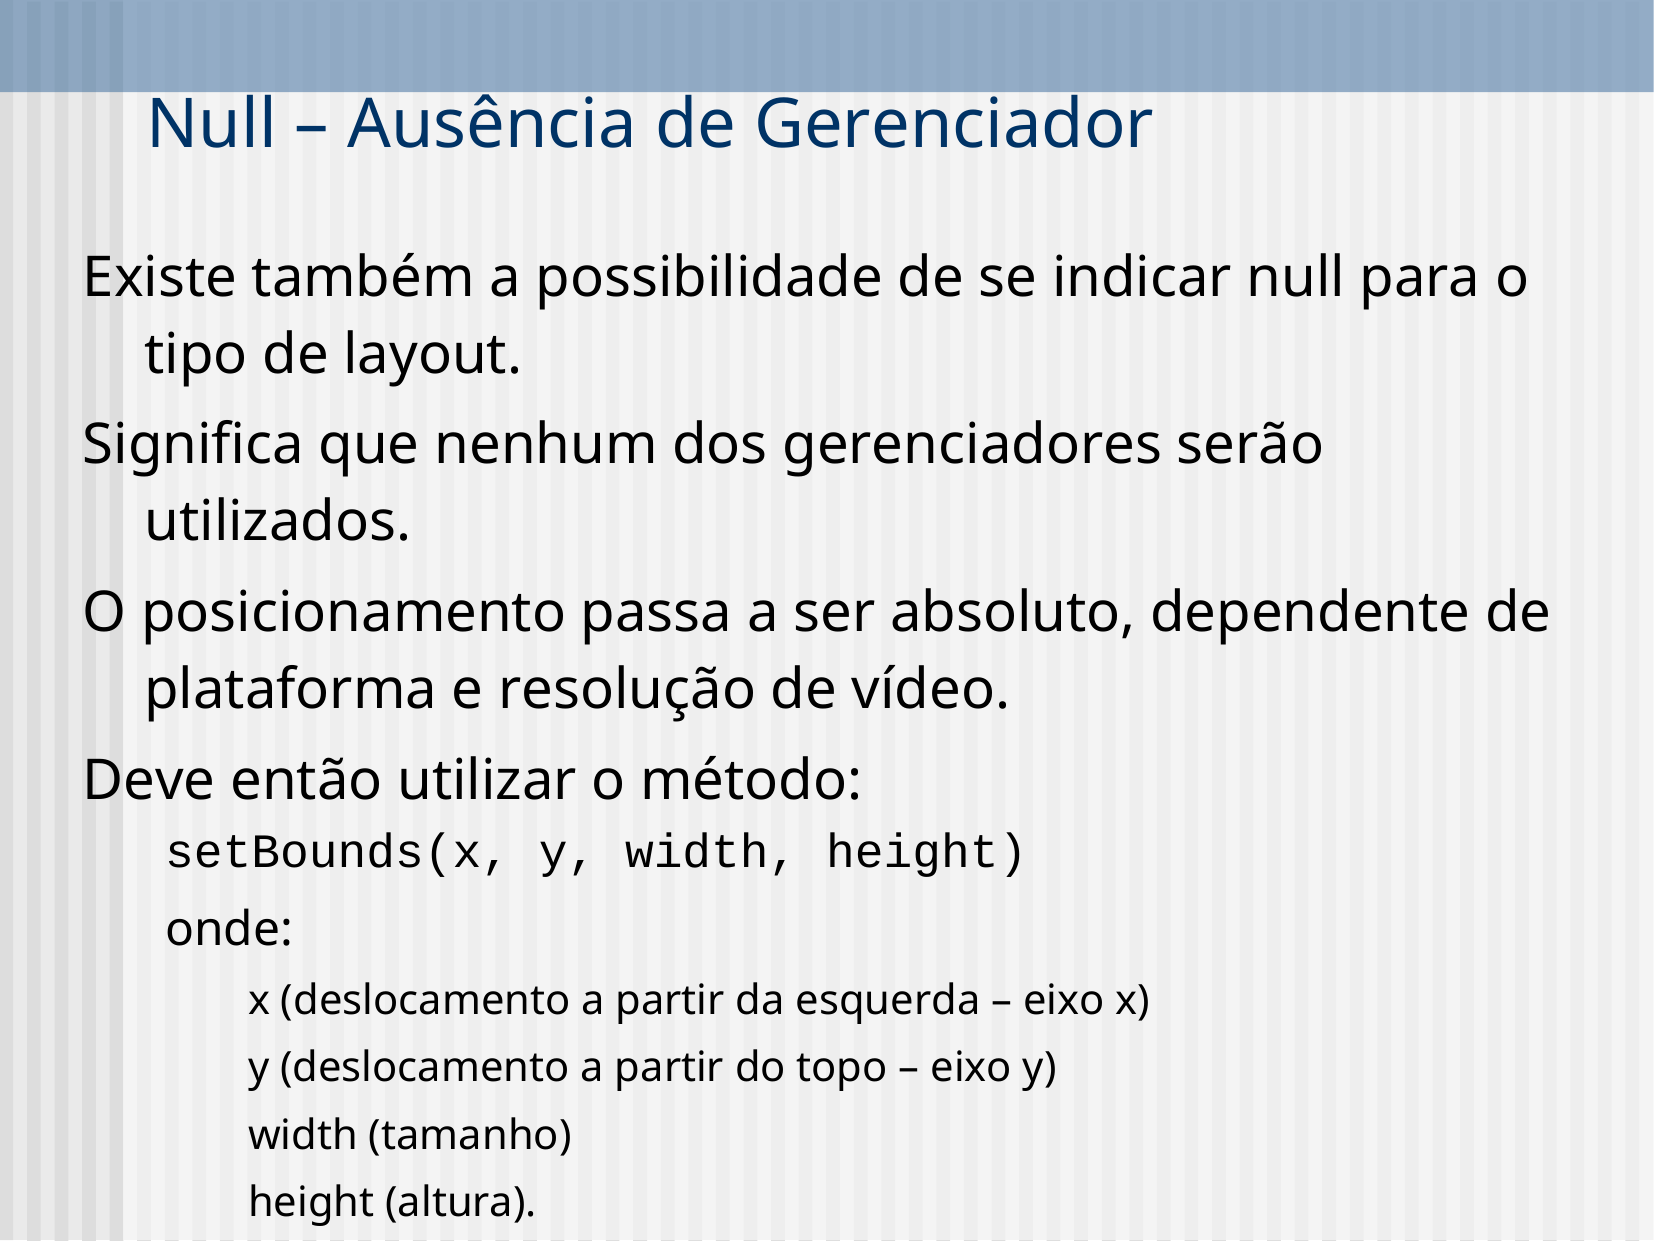

# Null – Ausência de Gerenciador
Existe também a possibilidade de se indicar null para o tipo de layout.
Significa que nenhum dos gerenciadores serão utilizados.
O posicionamento passa a ser absoluto, dependente de plataforma e resolução de vídeo.
Deve então utilizar o método:
setBounds(x, y, width, height)
onde:
x (deslocamento a partir da esquerda – eixo x)
y (deslocamento a partir do topo – eixo y)
width (tamanho)
height (altura).